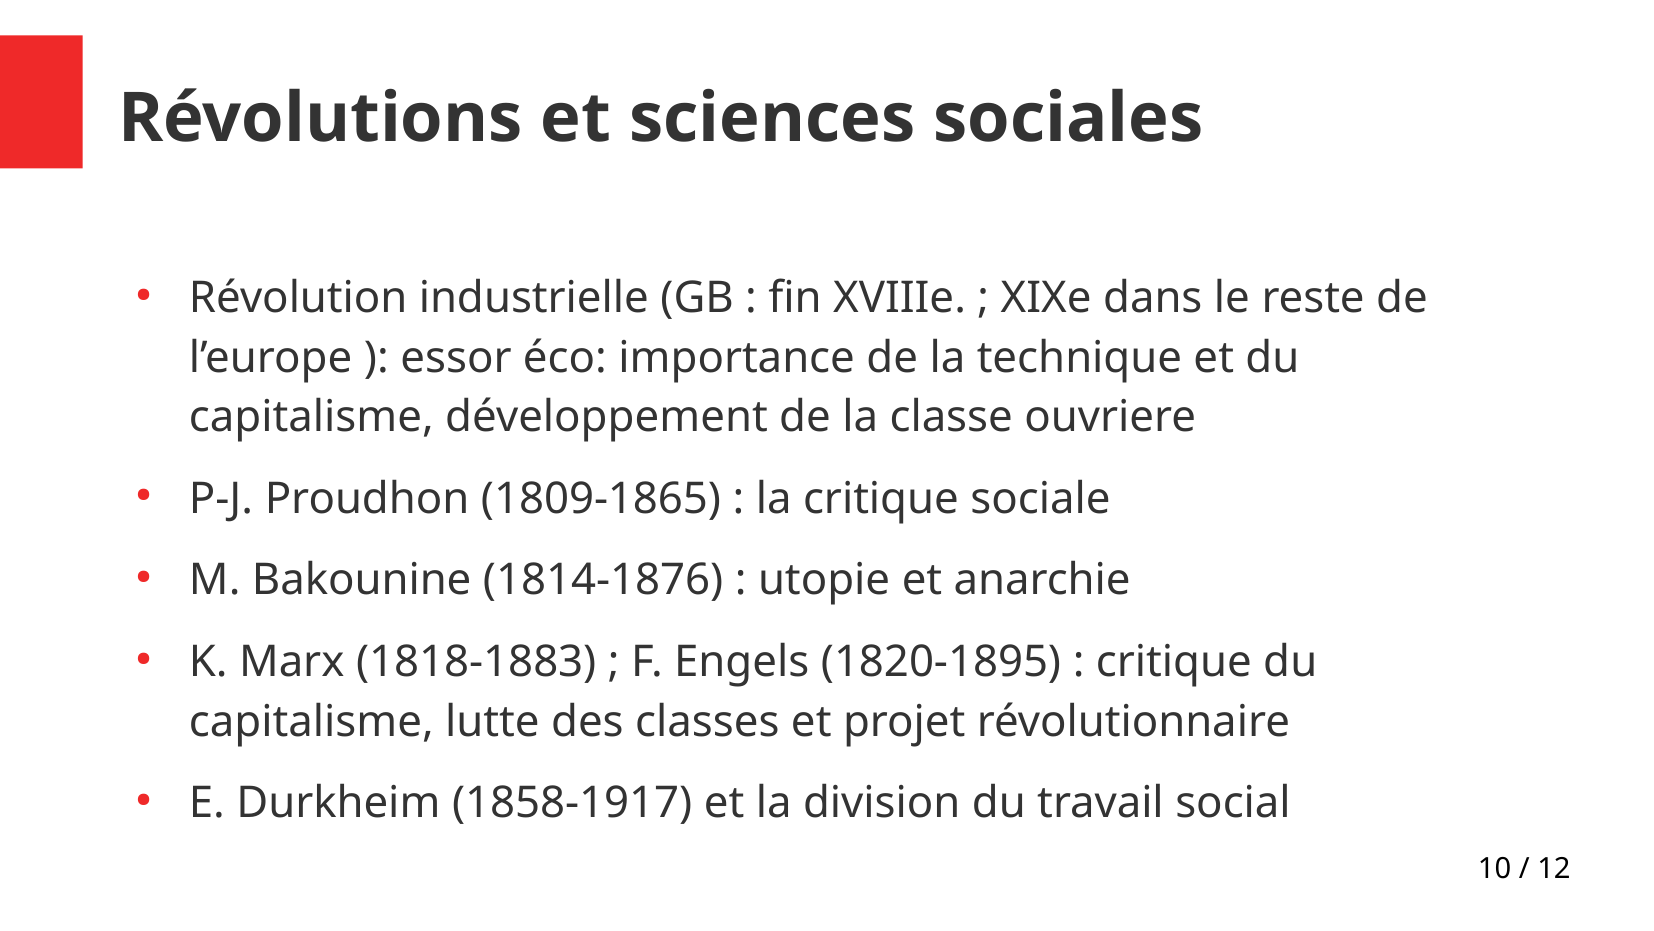

# Révolutions et sciences sociales
Révolution industrielle (GB : fin XVIIIe. ; XIXe dans le reste de l’europe ): essor éco: importance de la technique et du capitalisme, développement de la classe ouvriere
P-J. Proudhon (1809-1865) : la critique sociale
M. Bakounine (1814-1876) : utopie et anarchie
K. Marx (1818-1883) ; F. Engels (1820-1895) : critique du capitalisme, lutte des classes et projet révolutionnaire
E. Durkheim (1858-1917) et la division du travail social
10